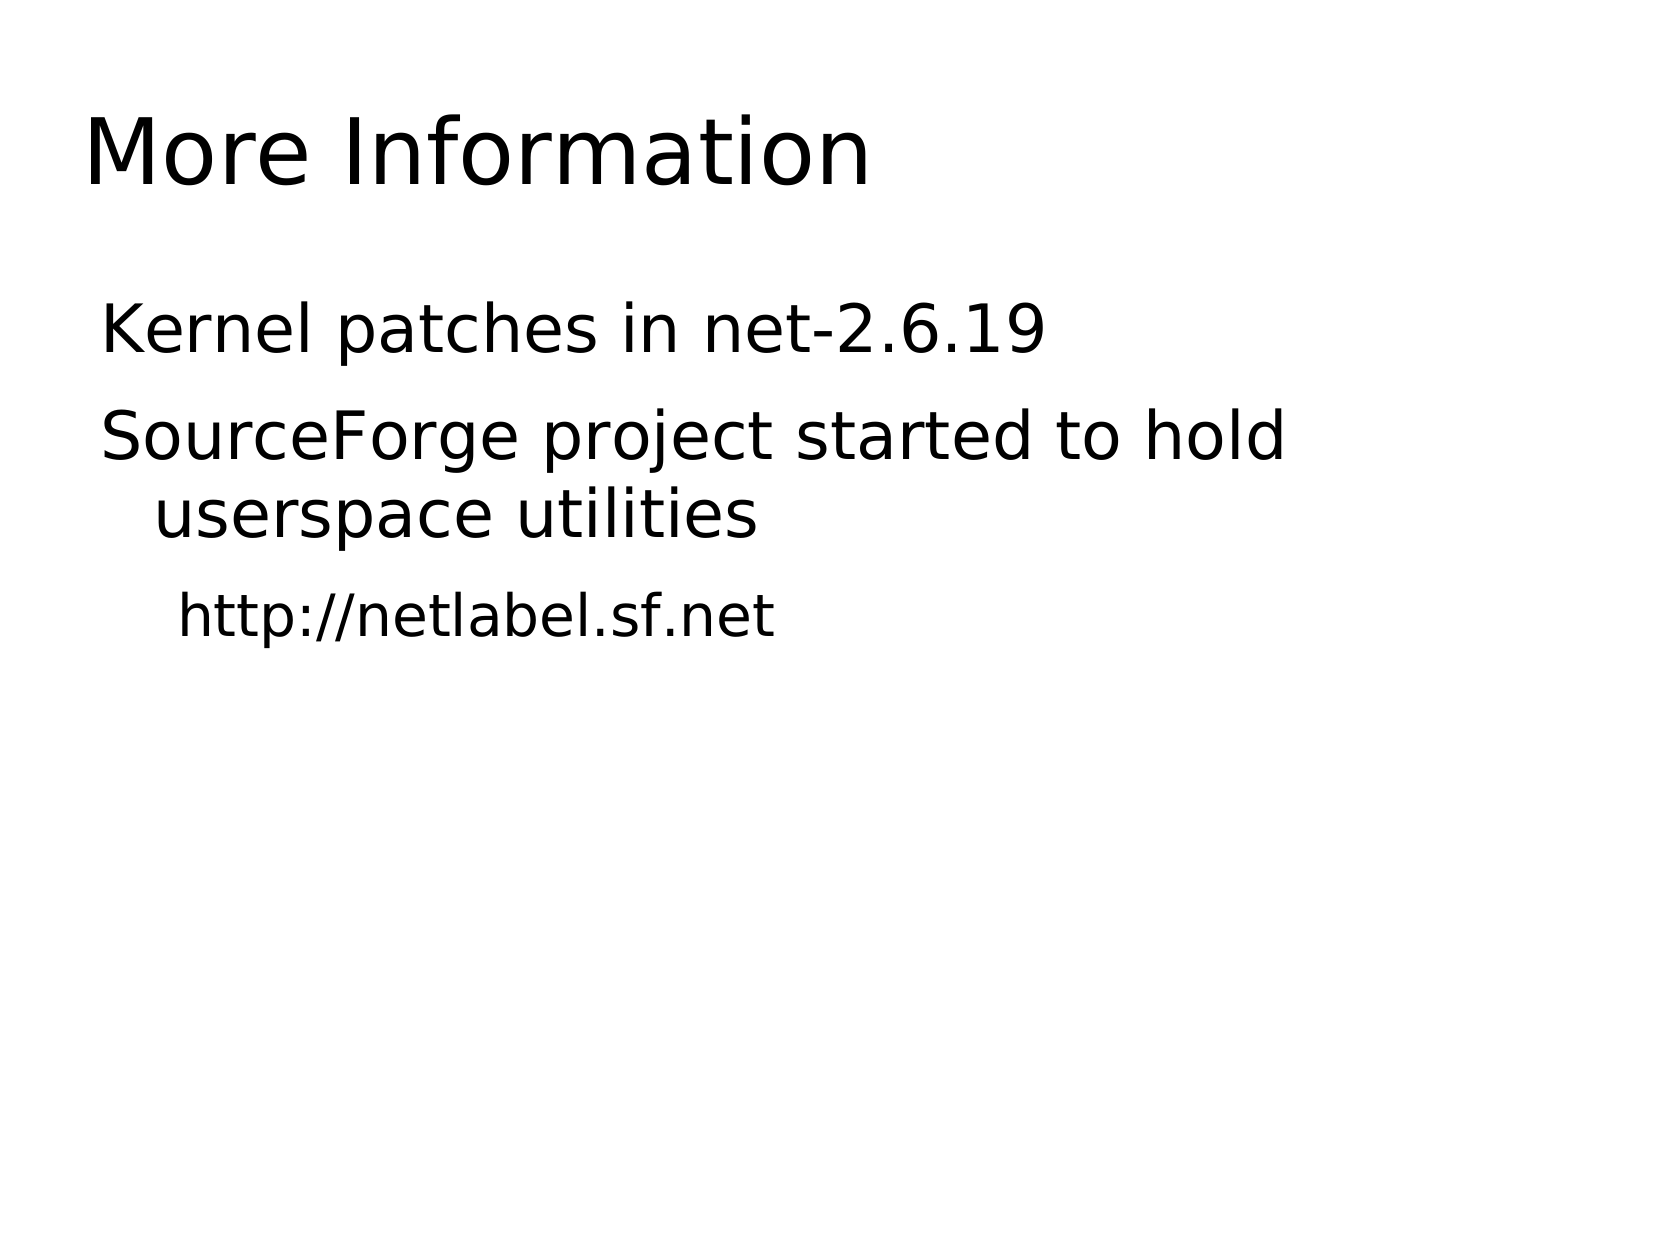

# More Information
Kernel patches in net-2.6.19
SourceForge project started to hold userspace utilities
http://netlabel.sf.net